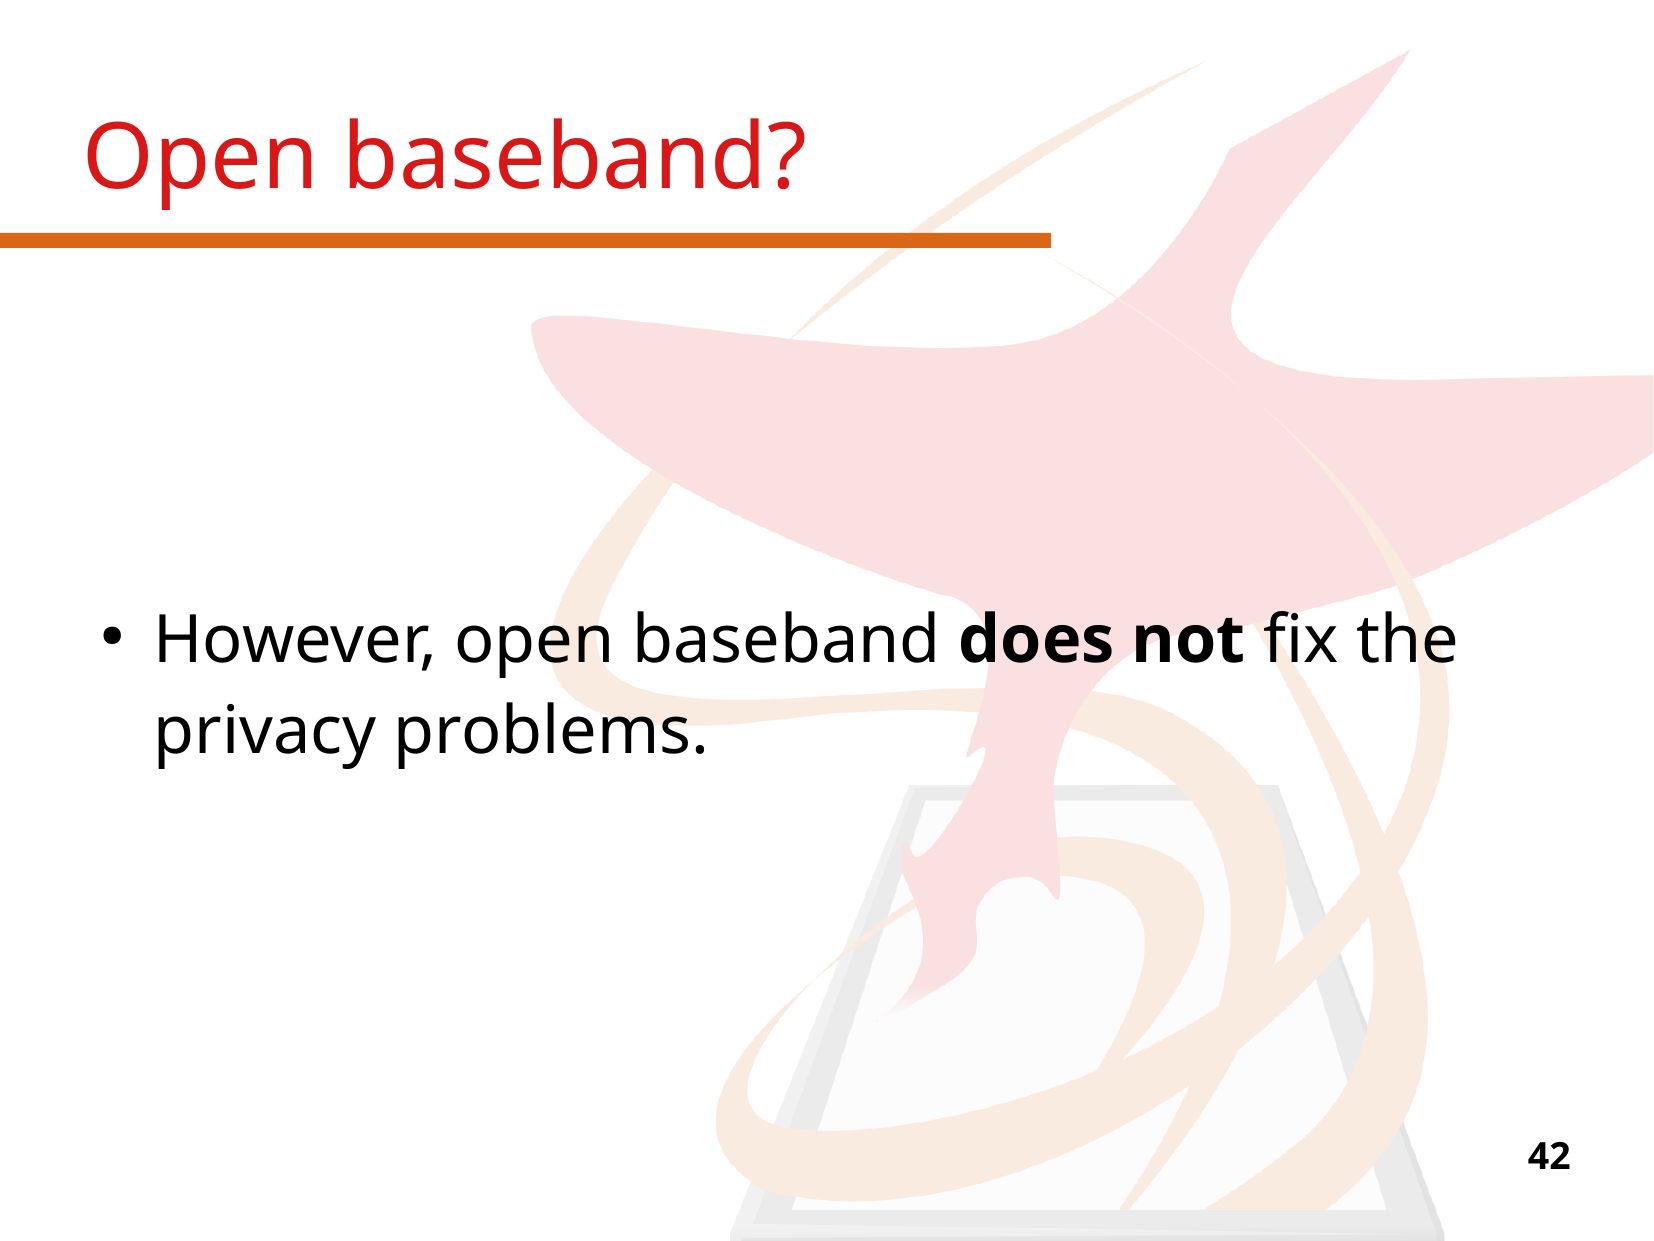

# Open baseband?
However, open baseband does not fix the privacy problems.
42